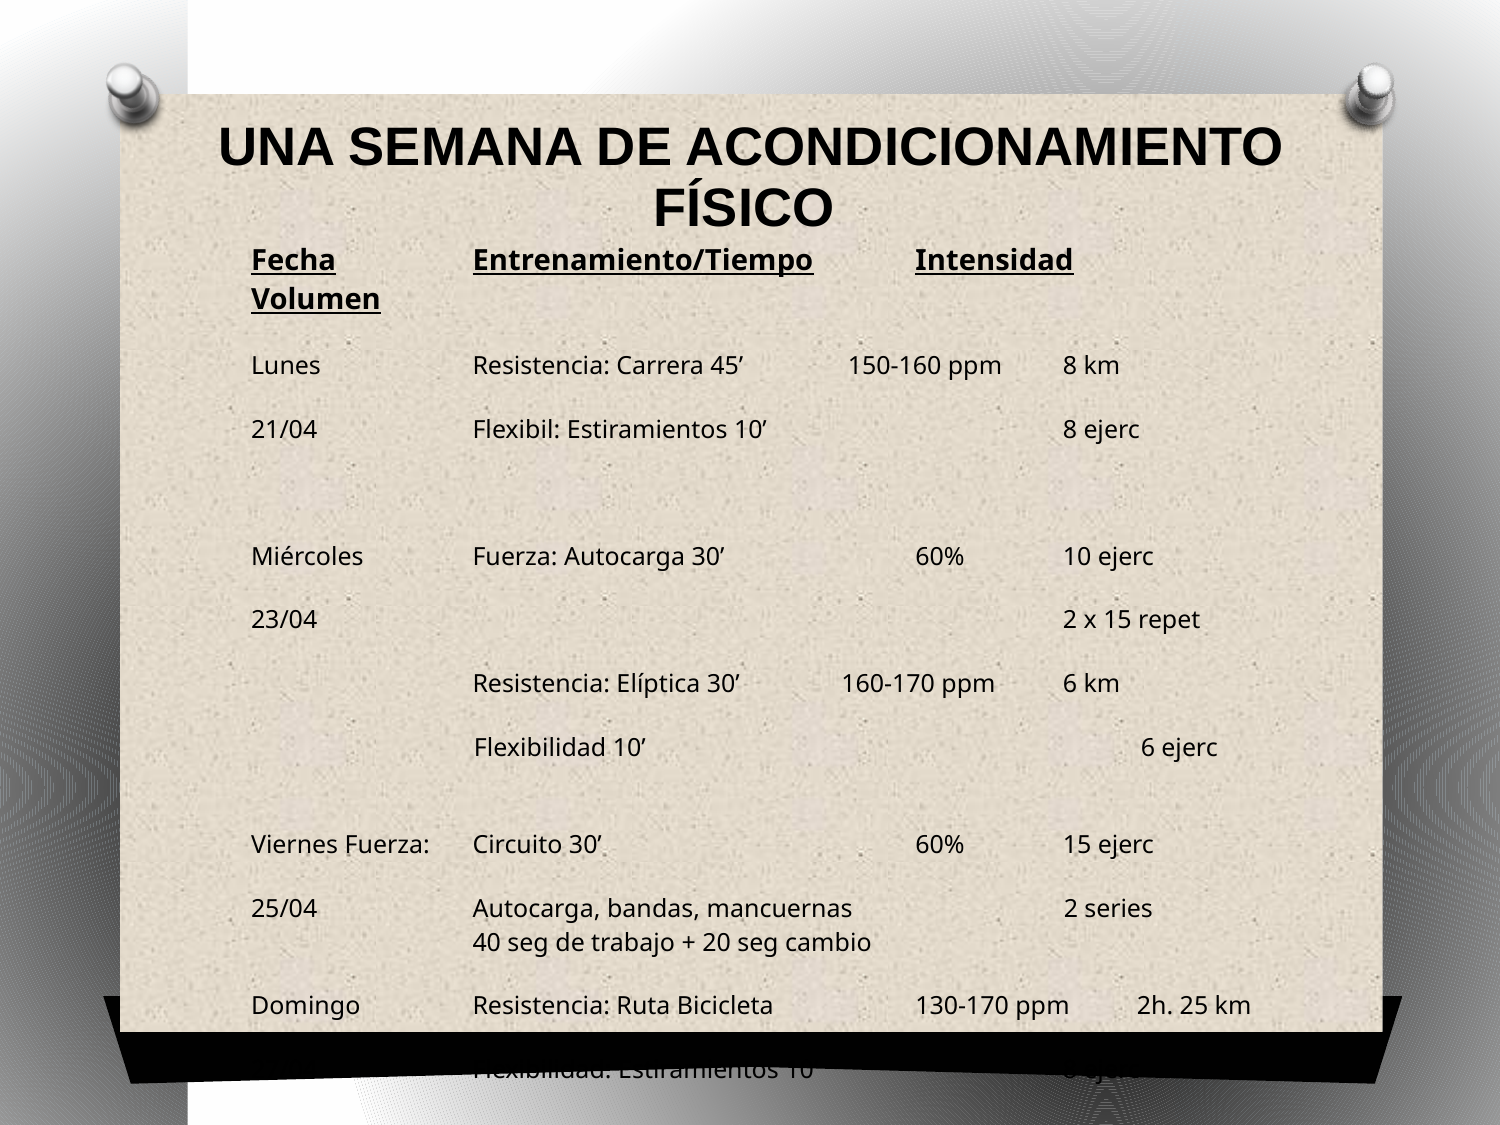

# UNA SEMANA DE ACONDICIONAMIENTO FÍSICO
Fecha		Entrenamiento/Tiempo		Intensidad		Volumen
Lunes			Resistencia: Carrera 45’ 	 150-160 ppm 	8 km
21/04 		Flexibil: Estiramientos 10’ 		8 ejerc
Miércoles 		Fuerza: Autocarga 30’ 		60% 	10 ejerc
23/04 					2 x 15 repet
 		Resistencia: Elíptica 30’ 	160-170 ppm 	6 km
 		Flexibilidad 10’ 			6 ejerc
Viernes Fuerza:	Circuito 30’ 			60% 	15 ejerc
25/04 		Autocarga, bandas, mancuernas 		2 series 		40 seg de trabajo + 20 seg cambio
Domingo 		Resistencia: Ruta Bicicleta 		130-170 ppm 	2h. 25 km
27/04 		Flexibilidad: Estiramientos 10’ 		8 ejerc